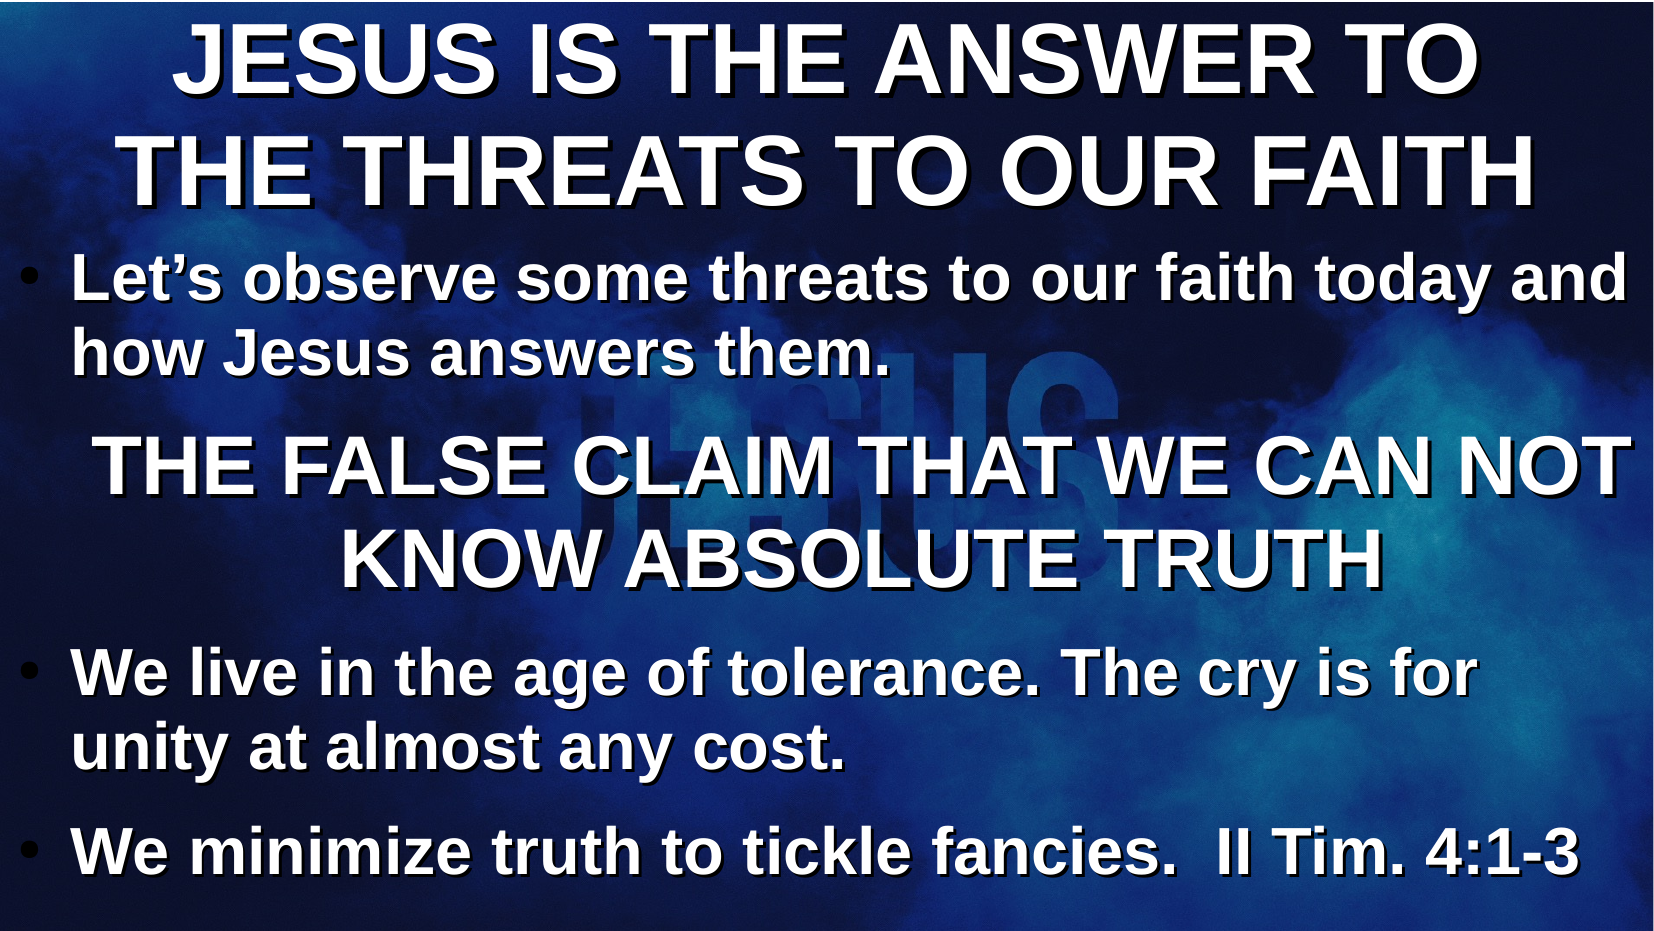

# JESUS IS THE ANSWER TO THE THREATS TO OUR FAITH
Let’s observe some threats to our faith today and how Jesus answers them.
THE FALSE CLAIM THAT WE CAN NOT KNOW ABSOLUTE TRUTH
We live in the age of tolerance. The cry is for unity at almost any cost.
We minimize truth to tickle fancies. II Tim. 4:1-3